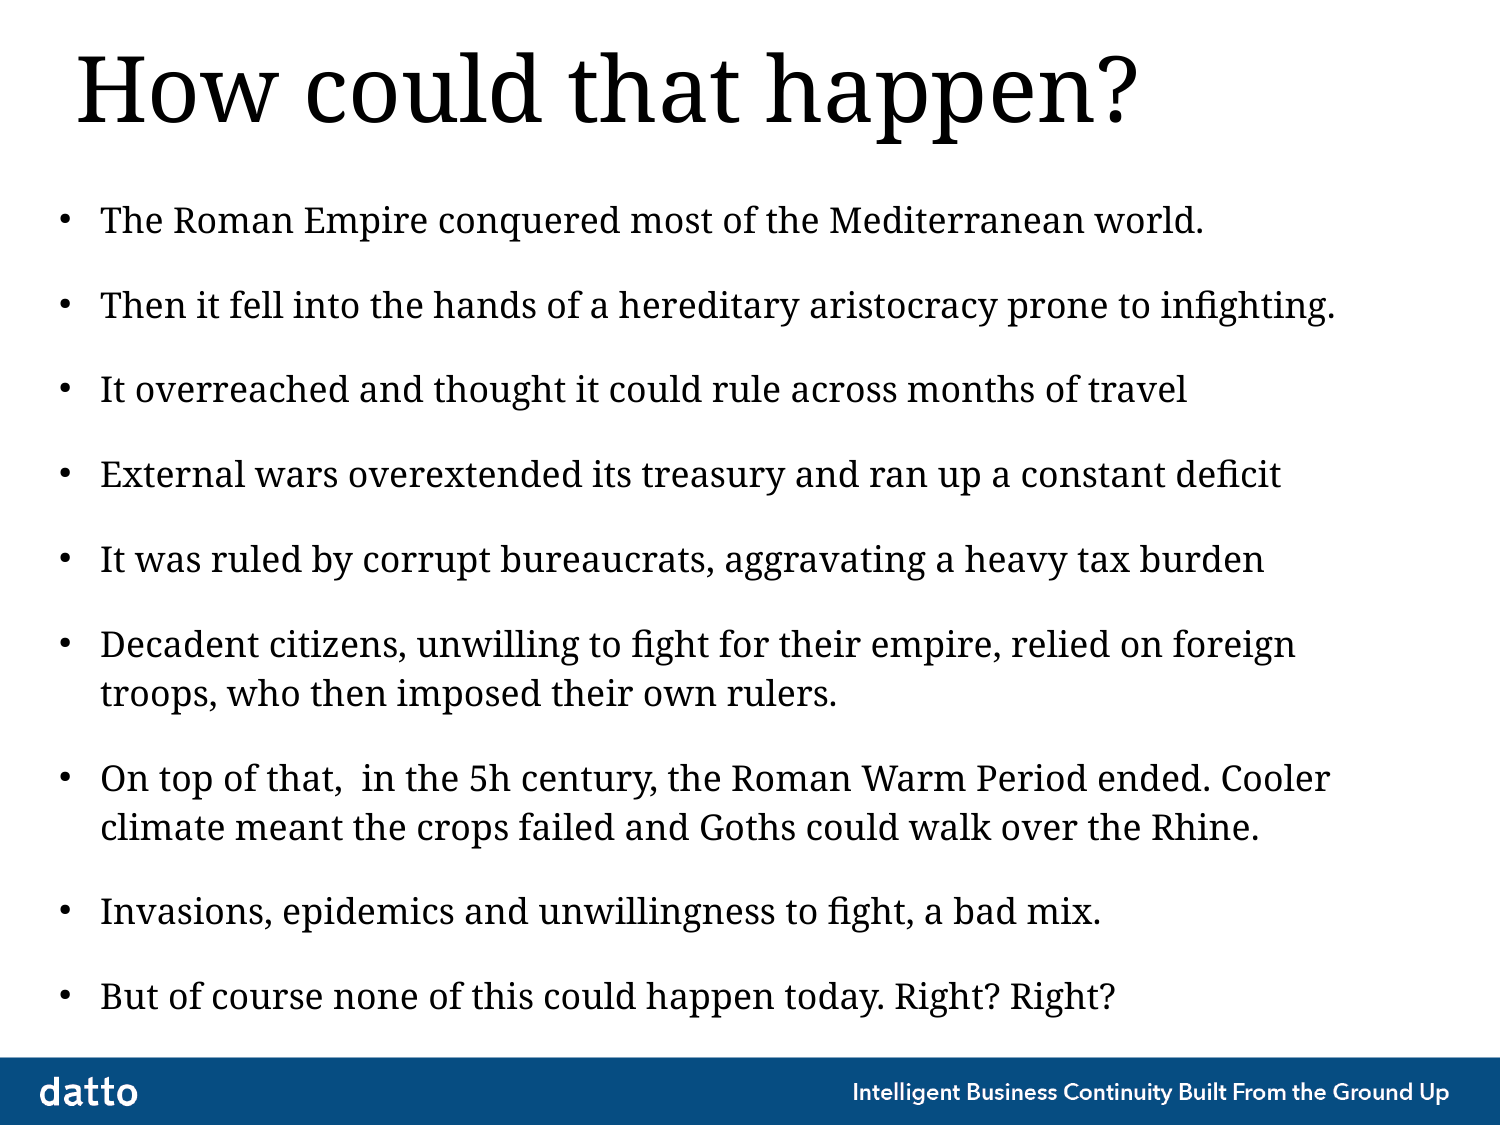

# How could that happen?
The Roman Empire conquered most of the Mediterranean world.
Then it fell into the hands of a hereditary aristocracy prone to infighting.
It overreached and thought it could rule across months of travel
External wars overextended its treasury and ran up a constant deficit
It was ruled by corrupt bureaucrats, aggravating a heavy tax burden
Decadent citizens, unwilling to fight for their empire, relied on foreign troops, who then imposed their own rulers.
On top of that, in the 5h century, the Roman Warm Period ended. Cooler climate meant the crops failed and Goths could walk over the Rhine.
Invasions, epidemics and unwillingness to fight, a bad mix.
But of course none of this could happen today. Right? Right?